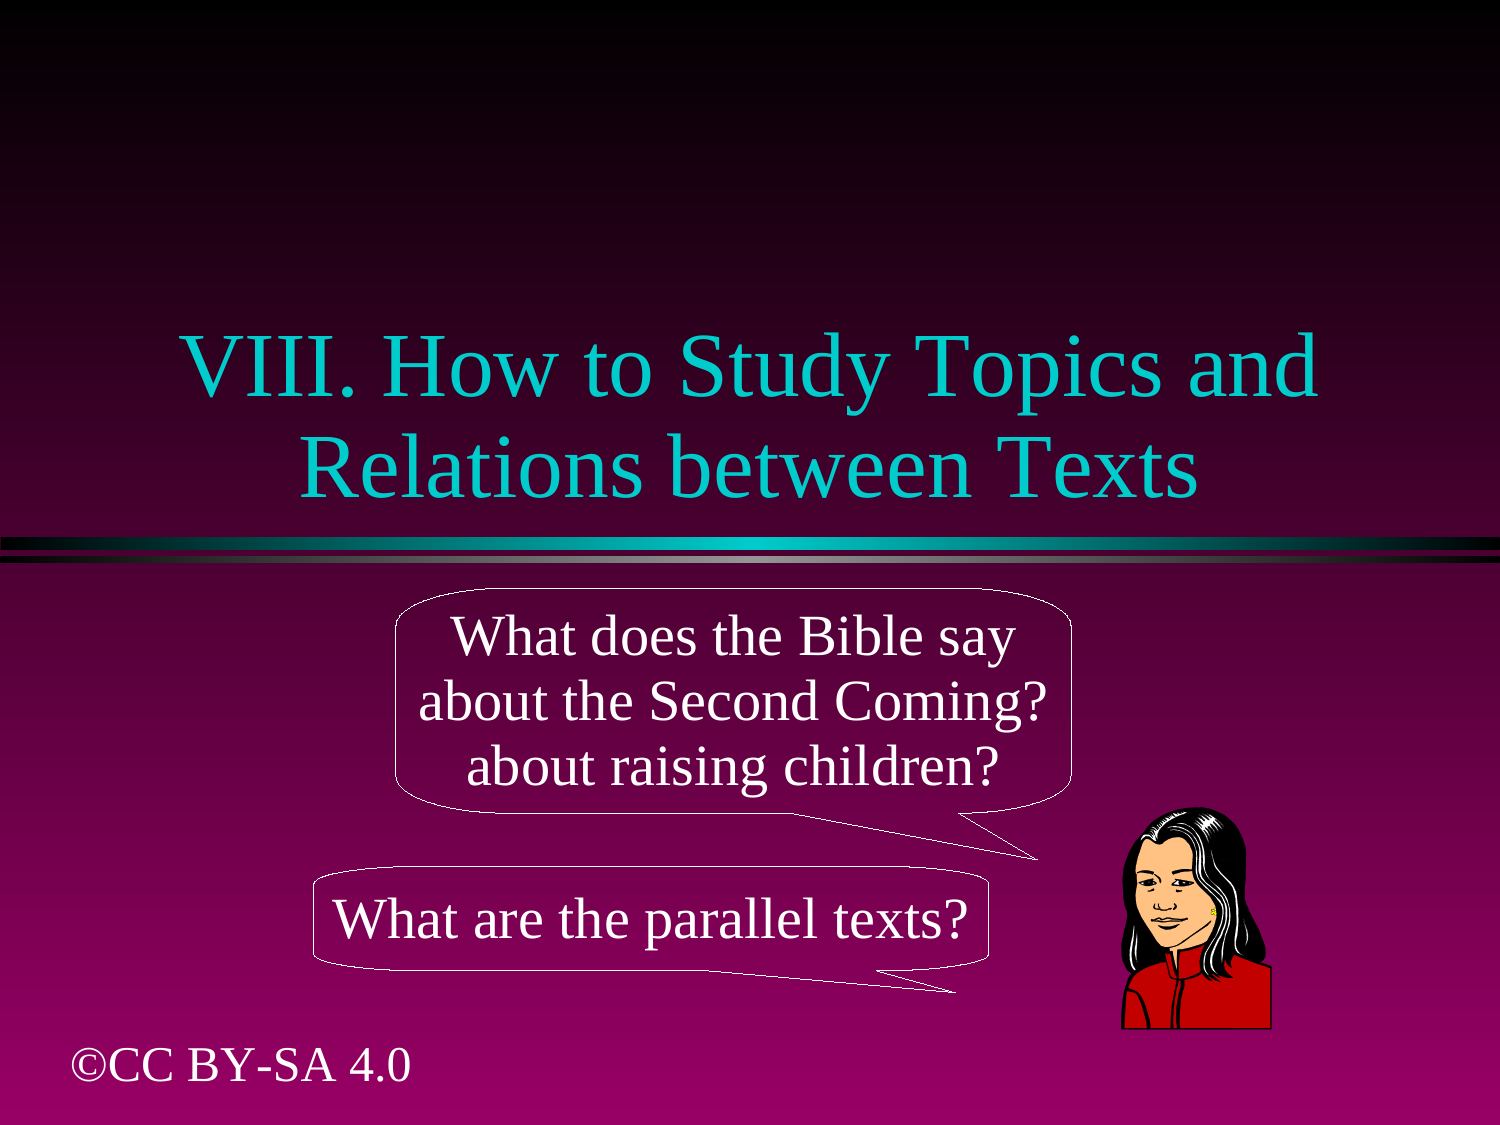

# VIII. How to Study Topics and Relations between Texts
What does the Bible say
about the Second Coming?
about raising children?
What are the parallel texts?
©CC BY-SA 4.0